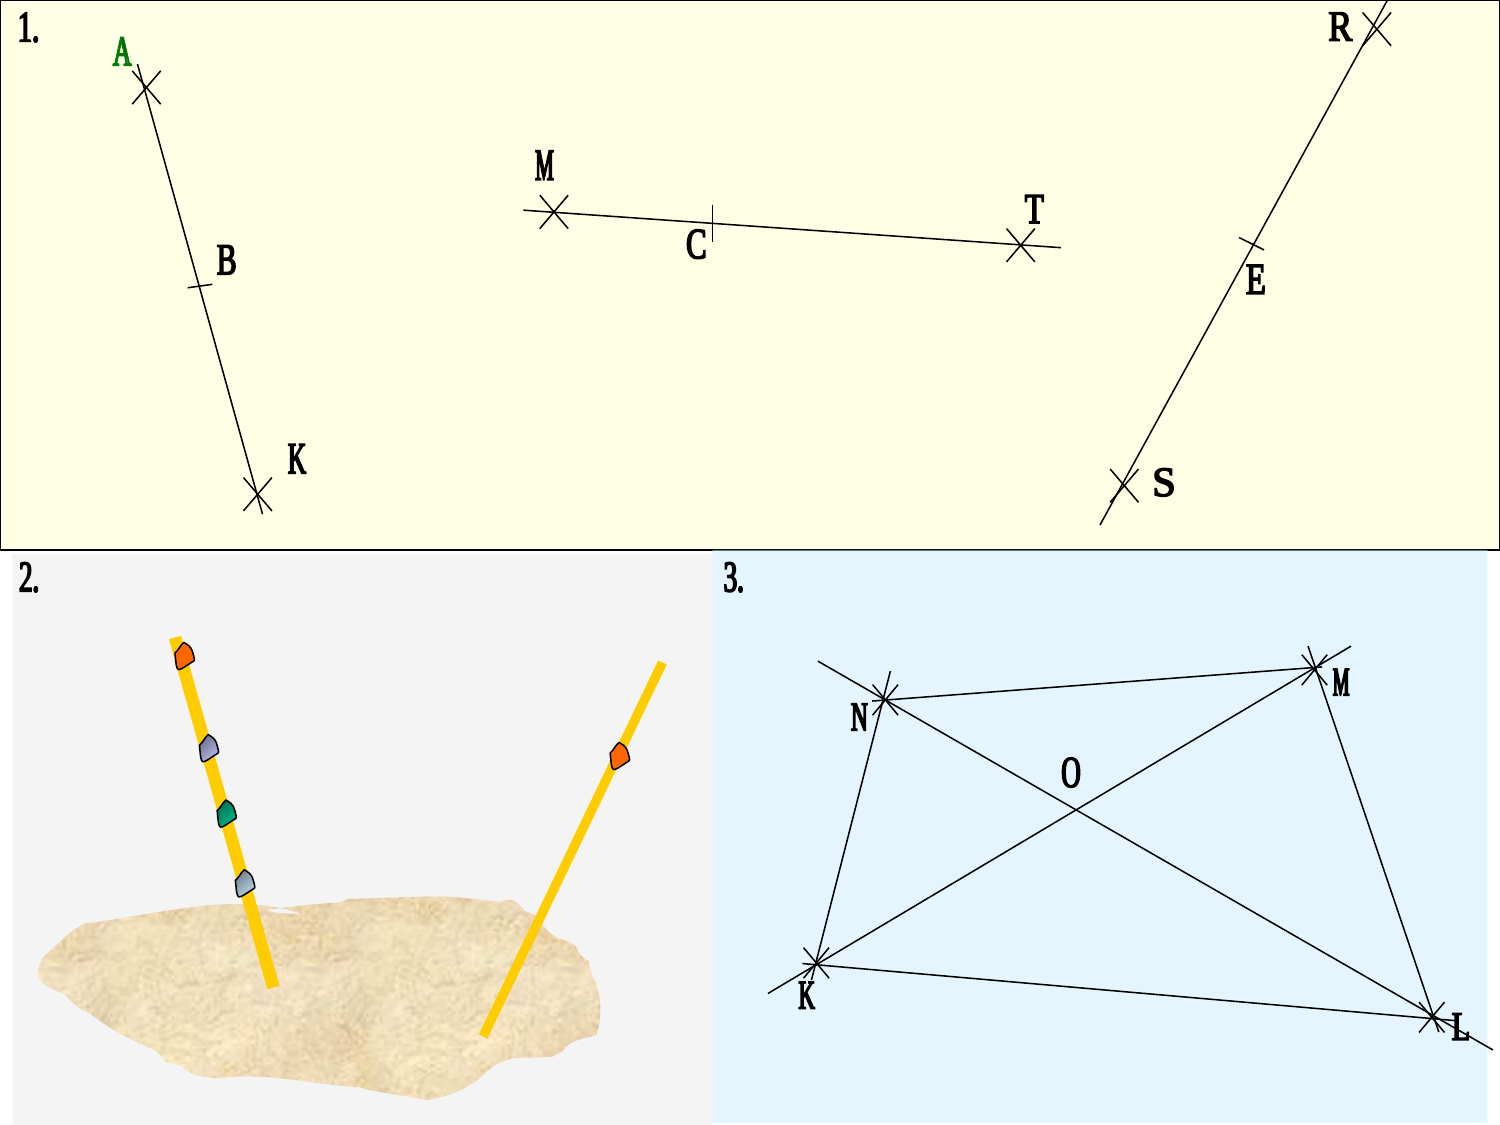

# Mezi
1.
R
S
A
K
M
T
C
B
E
M
N
K
L
2.
3.
O